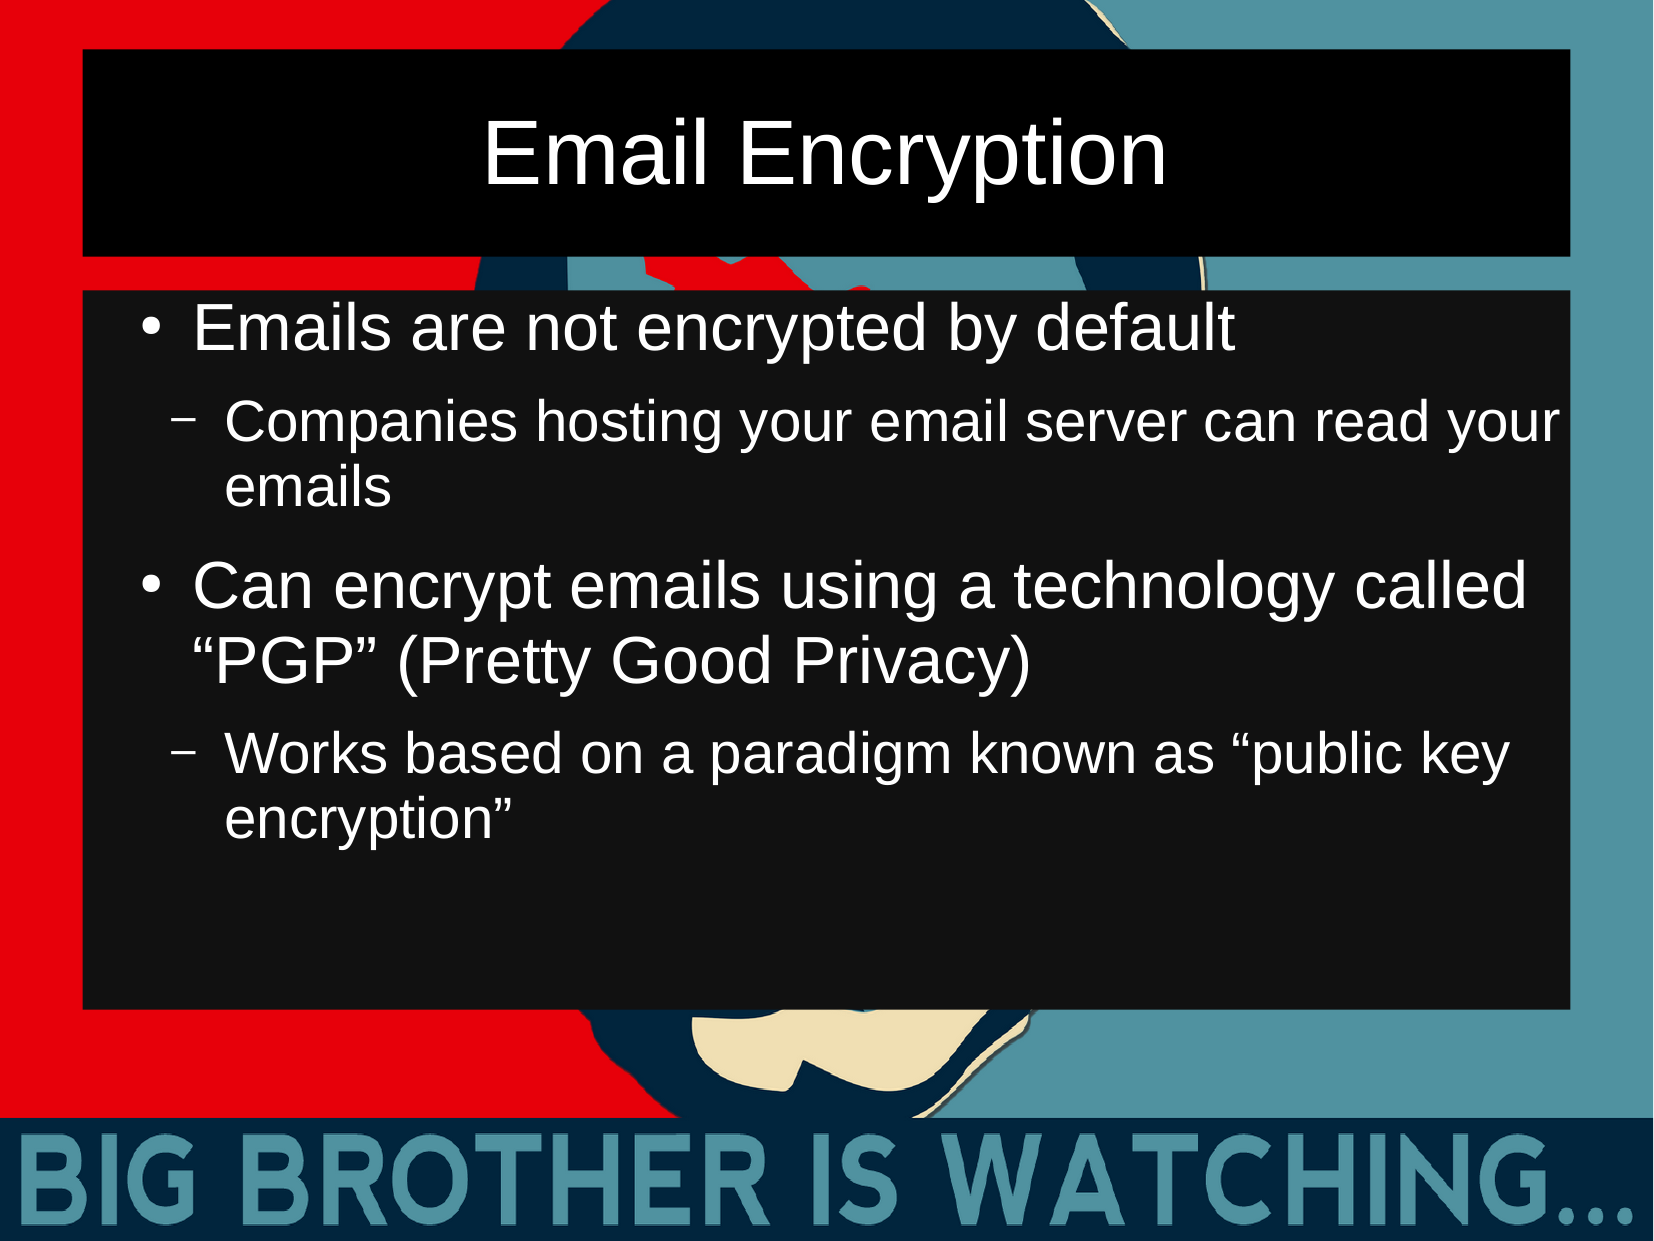

# Email Encryption
Emails are not encrypted by default
Companies hosting your email server can read your emails
Can encrypt emails using a technology called “PGP” (Pretty Good Privacy)
Works based on a paradigm known as “public key encryption”